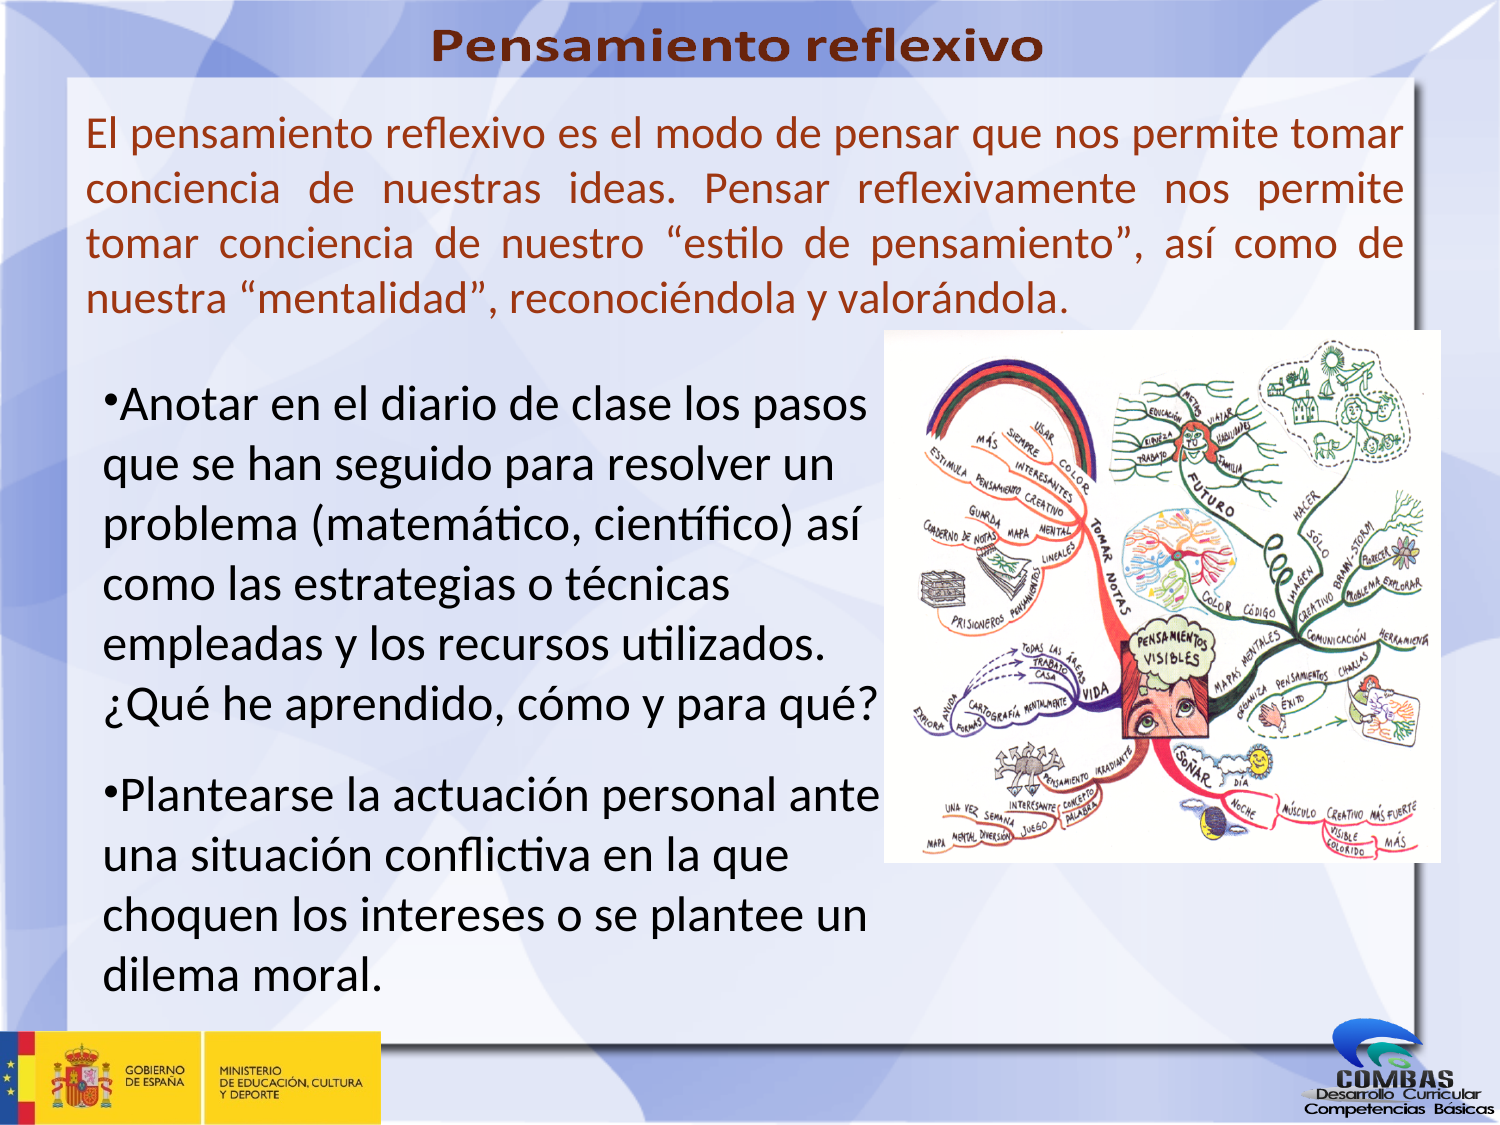

El pensamiento reflexivo es el modo de pensar que nos permite tomar conciencia de nuestras ideas. Pensar reflexivamente nos permite tomar conciencia de nuestro “estilo de pensamiento”, así como de nuestra “mentalidad”, reconociéndola y valorándola.
Anotar en el diario de clase los pasos que se han seguido para resolver un problema (matemático, científico) así como las estrategias o técnicas empleadas y los recursos utilizados. ¿Qué he aprendido, cómo y para qué?
Plantearse la actuación personal ante una situación conflictiva en la que choquen los intereses o se plantee un dilema moral.